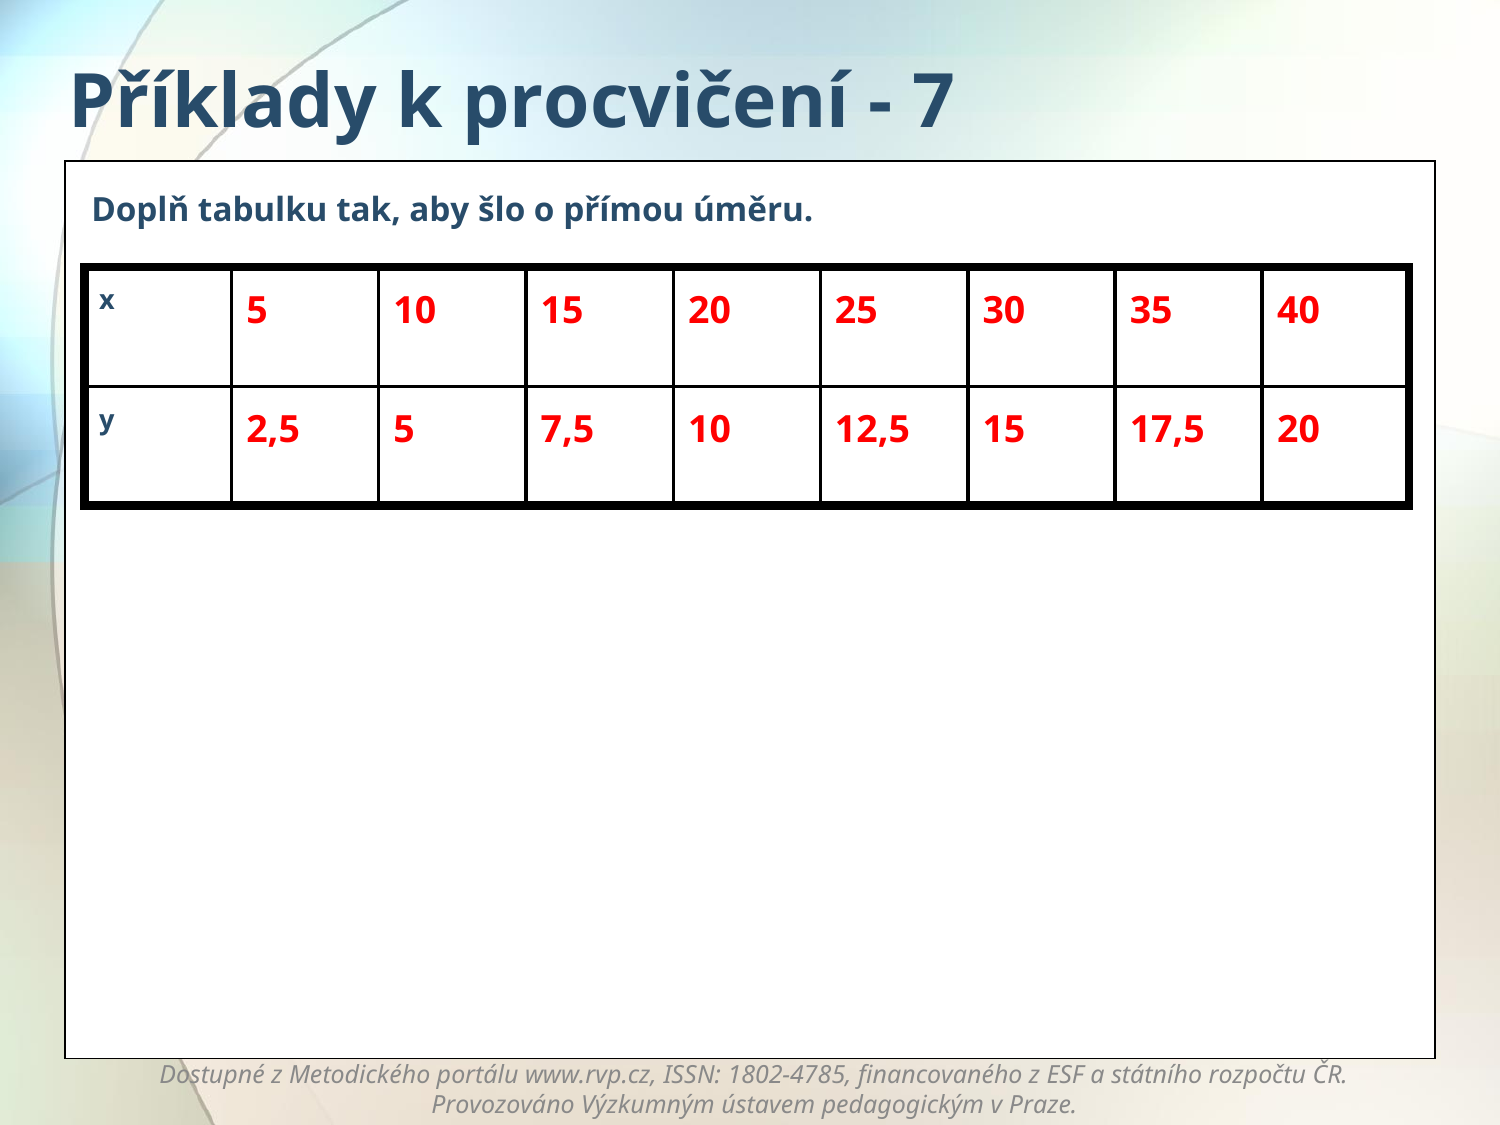

# Příklady k procvičení - 7
Doplň tabulku tak, aby šlo o přímou úměru.
| x | 5 | 10 | 15 | 20 | 25 | 30 | 35 | 40 |
| --- | --- | --- | --- | --- | --- | --- | --- | --- |
| y | 2,5 | 5 | 7,5 | 10 | 12,5 | 15 | 17,5 | 20 |